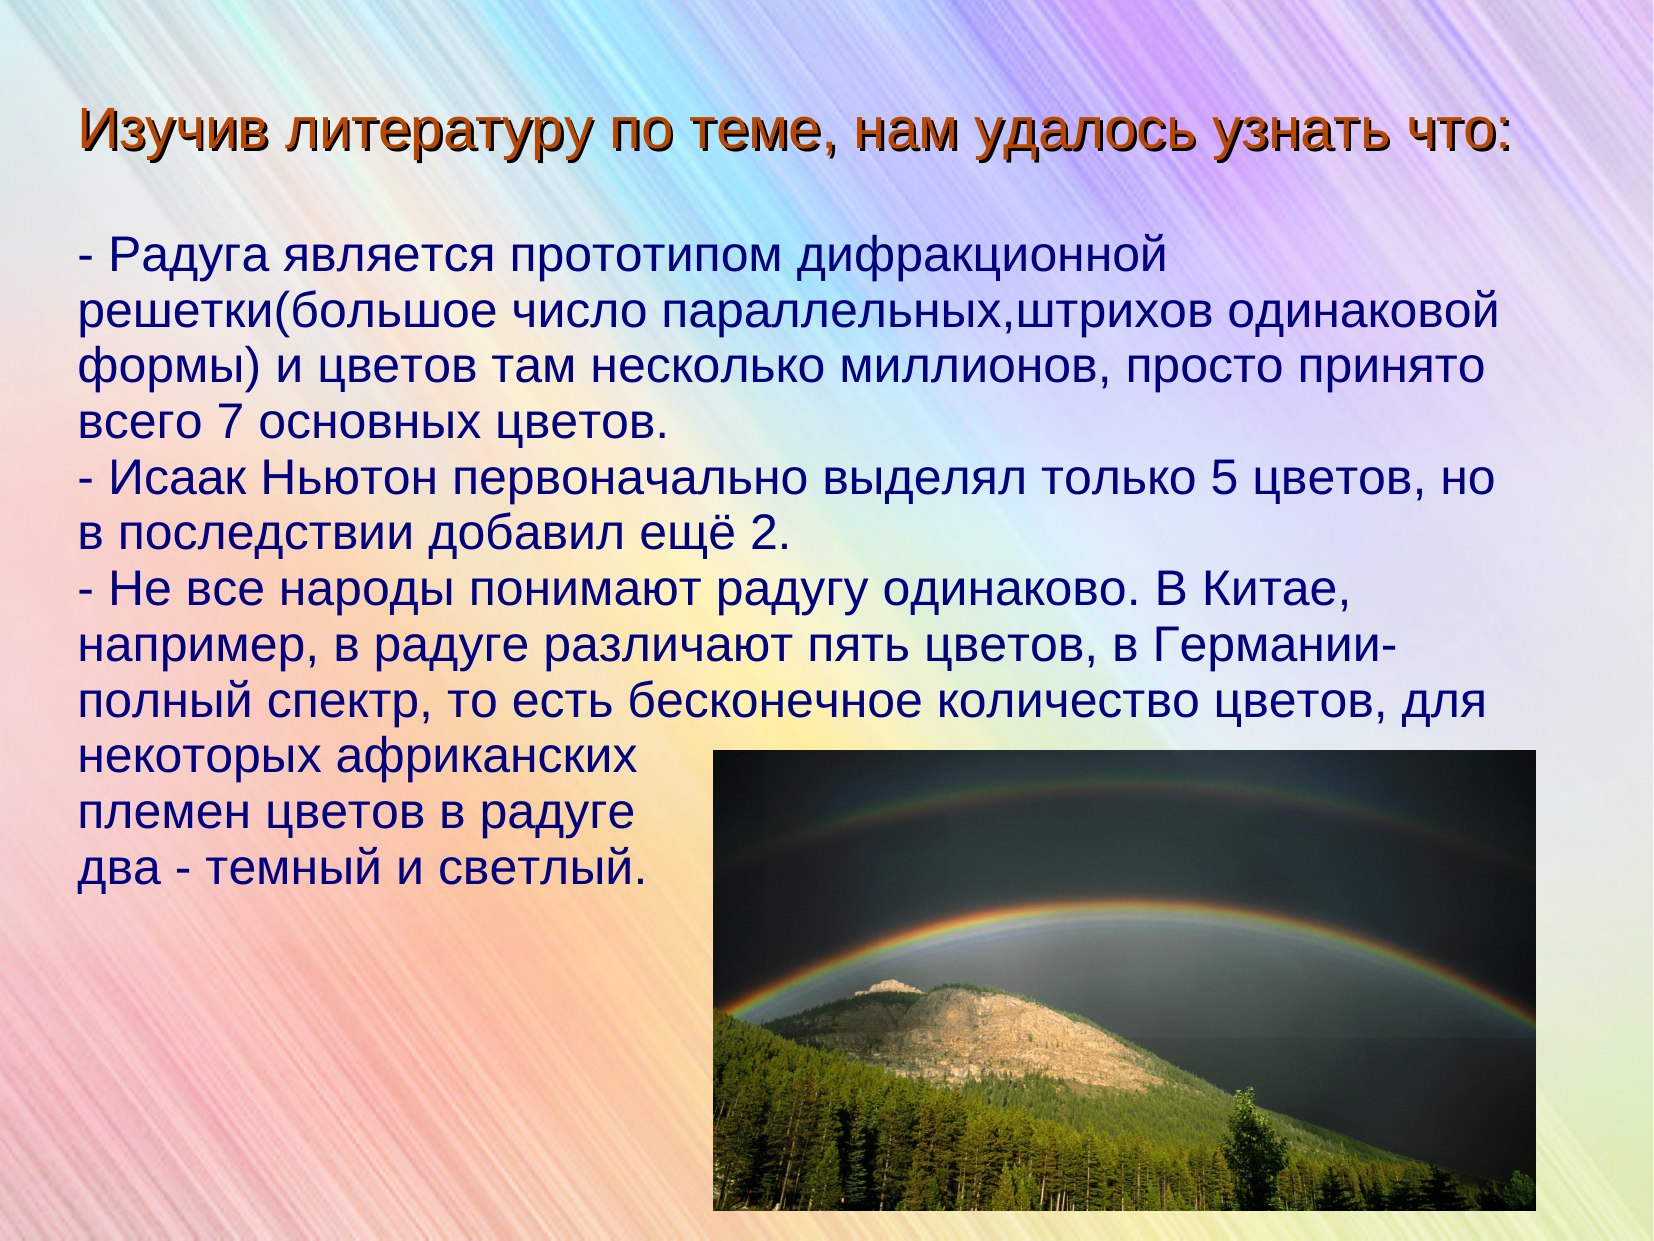

Изучив литературу по теме, нам удалось узнать что:
- Радуга является прототипом дифракционной решетки(большое число параллельных,штрихов одинаковой формы) и цветов там несколько миллионов, просто принято всего 7 основных цветов.
- Исаак Ньютон первоначально выделял только 5 цветов, но в последствии добавил ещё 2.
- Не все народы понимают радугу одинаково. В Китае, например, в радуге различают пять цветов, в Германии- полный спектр, то есть бесконечное количество цветов, для
некоторых африканских
племен цветов в радуге
два - темный и светлый.